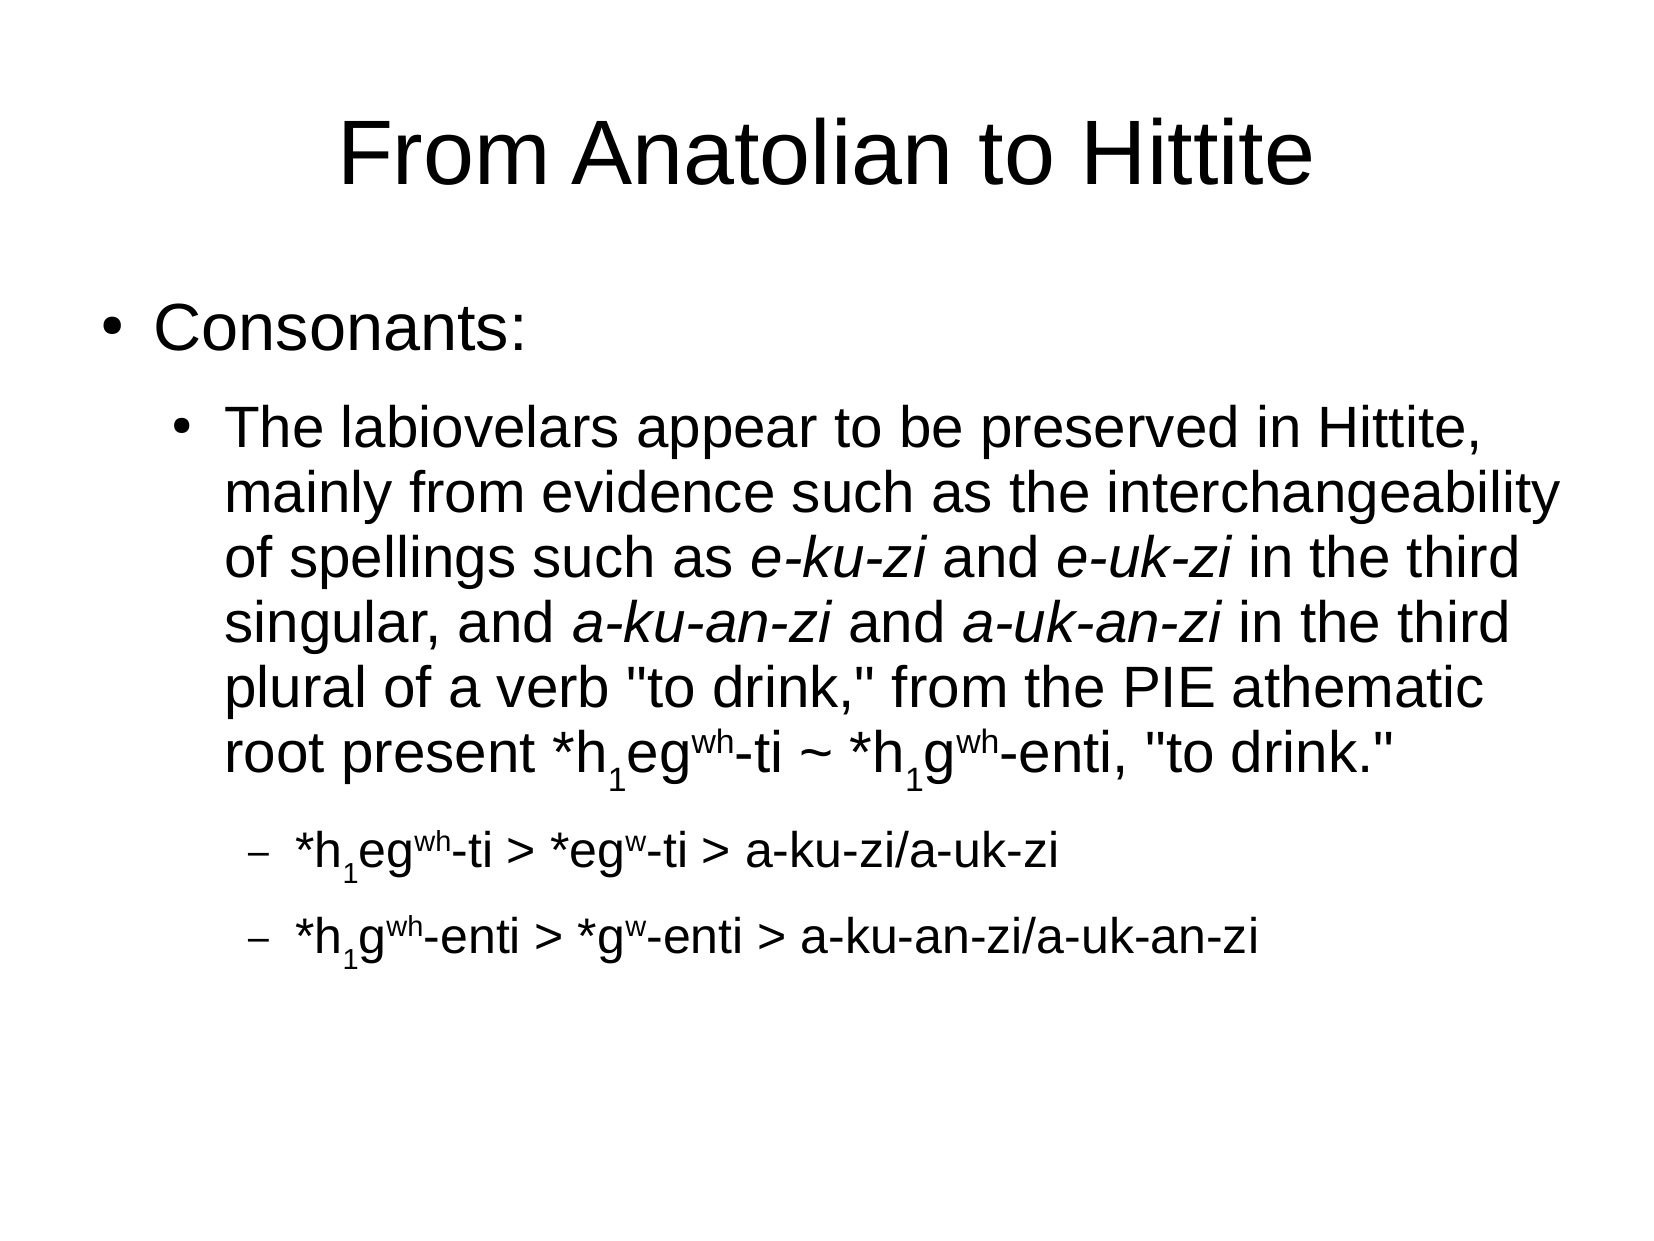

# From Anatolian to Hittite
Consonants:
The labiovelars appear to be preserved in Hittite, mainly from evidence such as the interchangeability of spellings such as e-ku-zi and e-uk-zi in the third singular, and a-ku-an-zi and a-uk-an-zi in the third plural of a verb "to drink," from the PIE athematic root present *h1egwh-ti ~ *h1gwh-enti, "to drink."
*h1egwh-ti > *egw-ti > a-ku-zi/a-uk-zi
*h1gwh-enti > *gw-enti > a-ku-an-zi/a-uk-an-zi